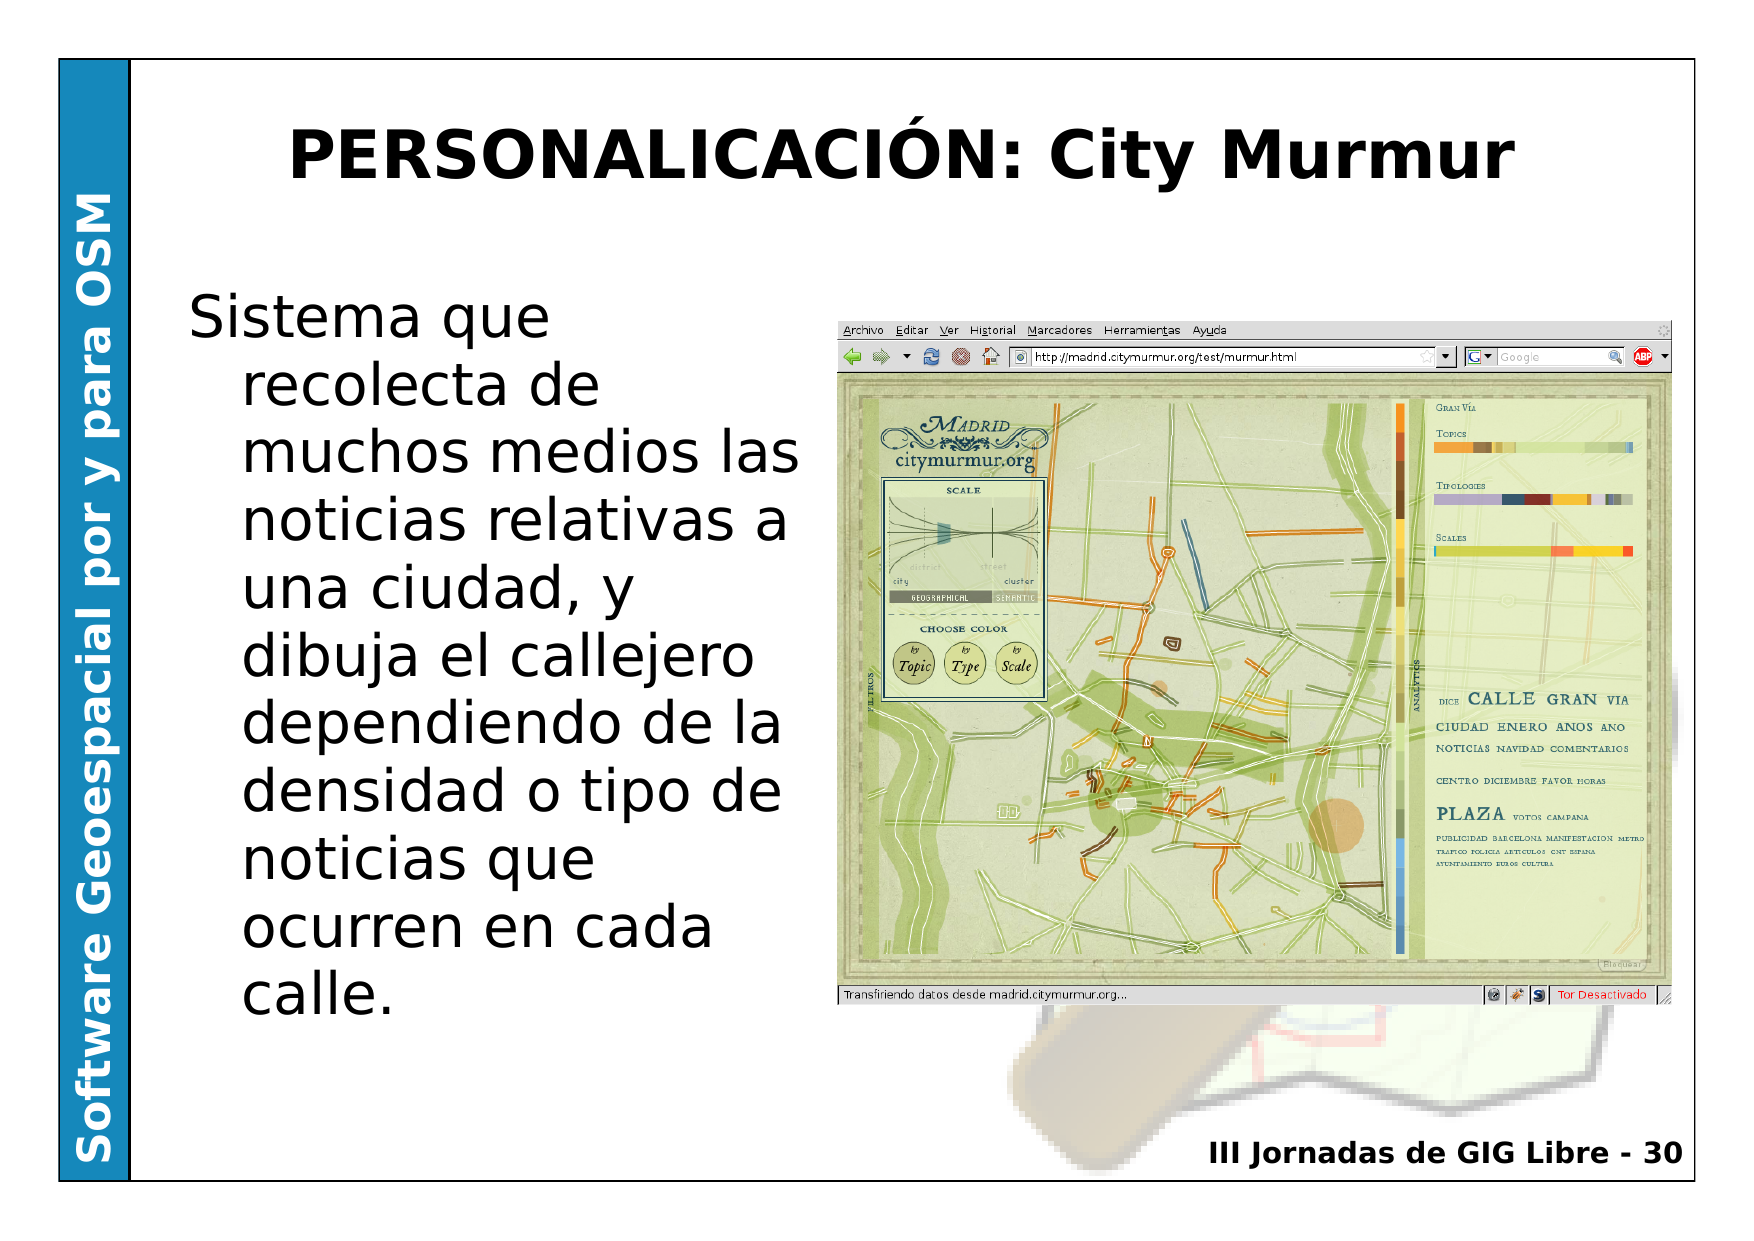

# PERSONALICACIÓN: City Murmur
Sistema que recolecta de muchos medios las noticias relativas a una ciudad, y dibuja el callejero dependiendo de la densidad o tipo de noticias que ocurren en cada calle.
30